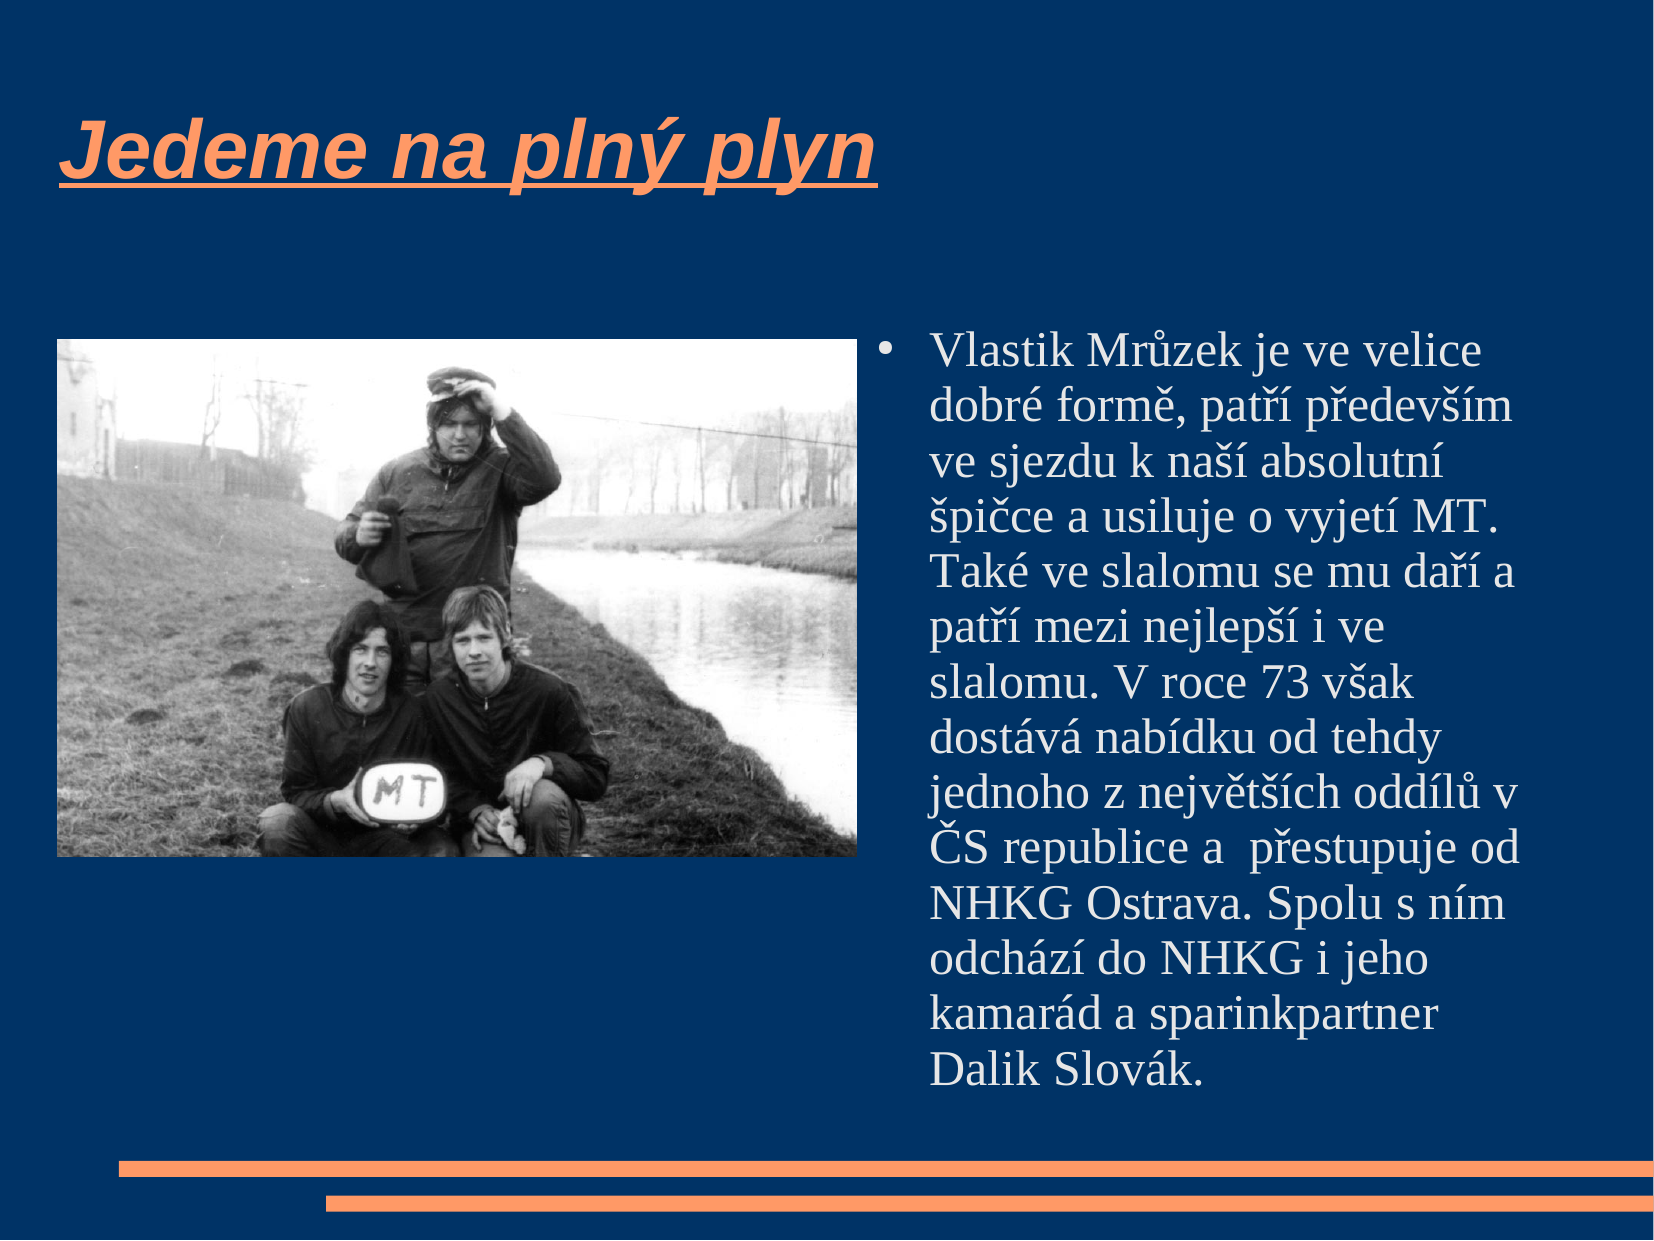

# Jedeme na plný plyn
Vlastik Mrůzek je ve velice dobré formě, patří především ve sjezdu k naší absolutní špičce a usiluje o vyjetí MT. Také ve slalomu se mu daří a patří mezi nejlepší i ve slalomu. V roce 73 však dostává nabídku od tehdy jednoho z největších oddílů v ČS republice a přestupuje od NHKG Ostrava. Spolu s ním odchází do NHKG i jeho kamarád a sparinkpartner Dalik Slovák.